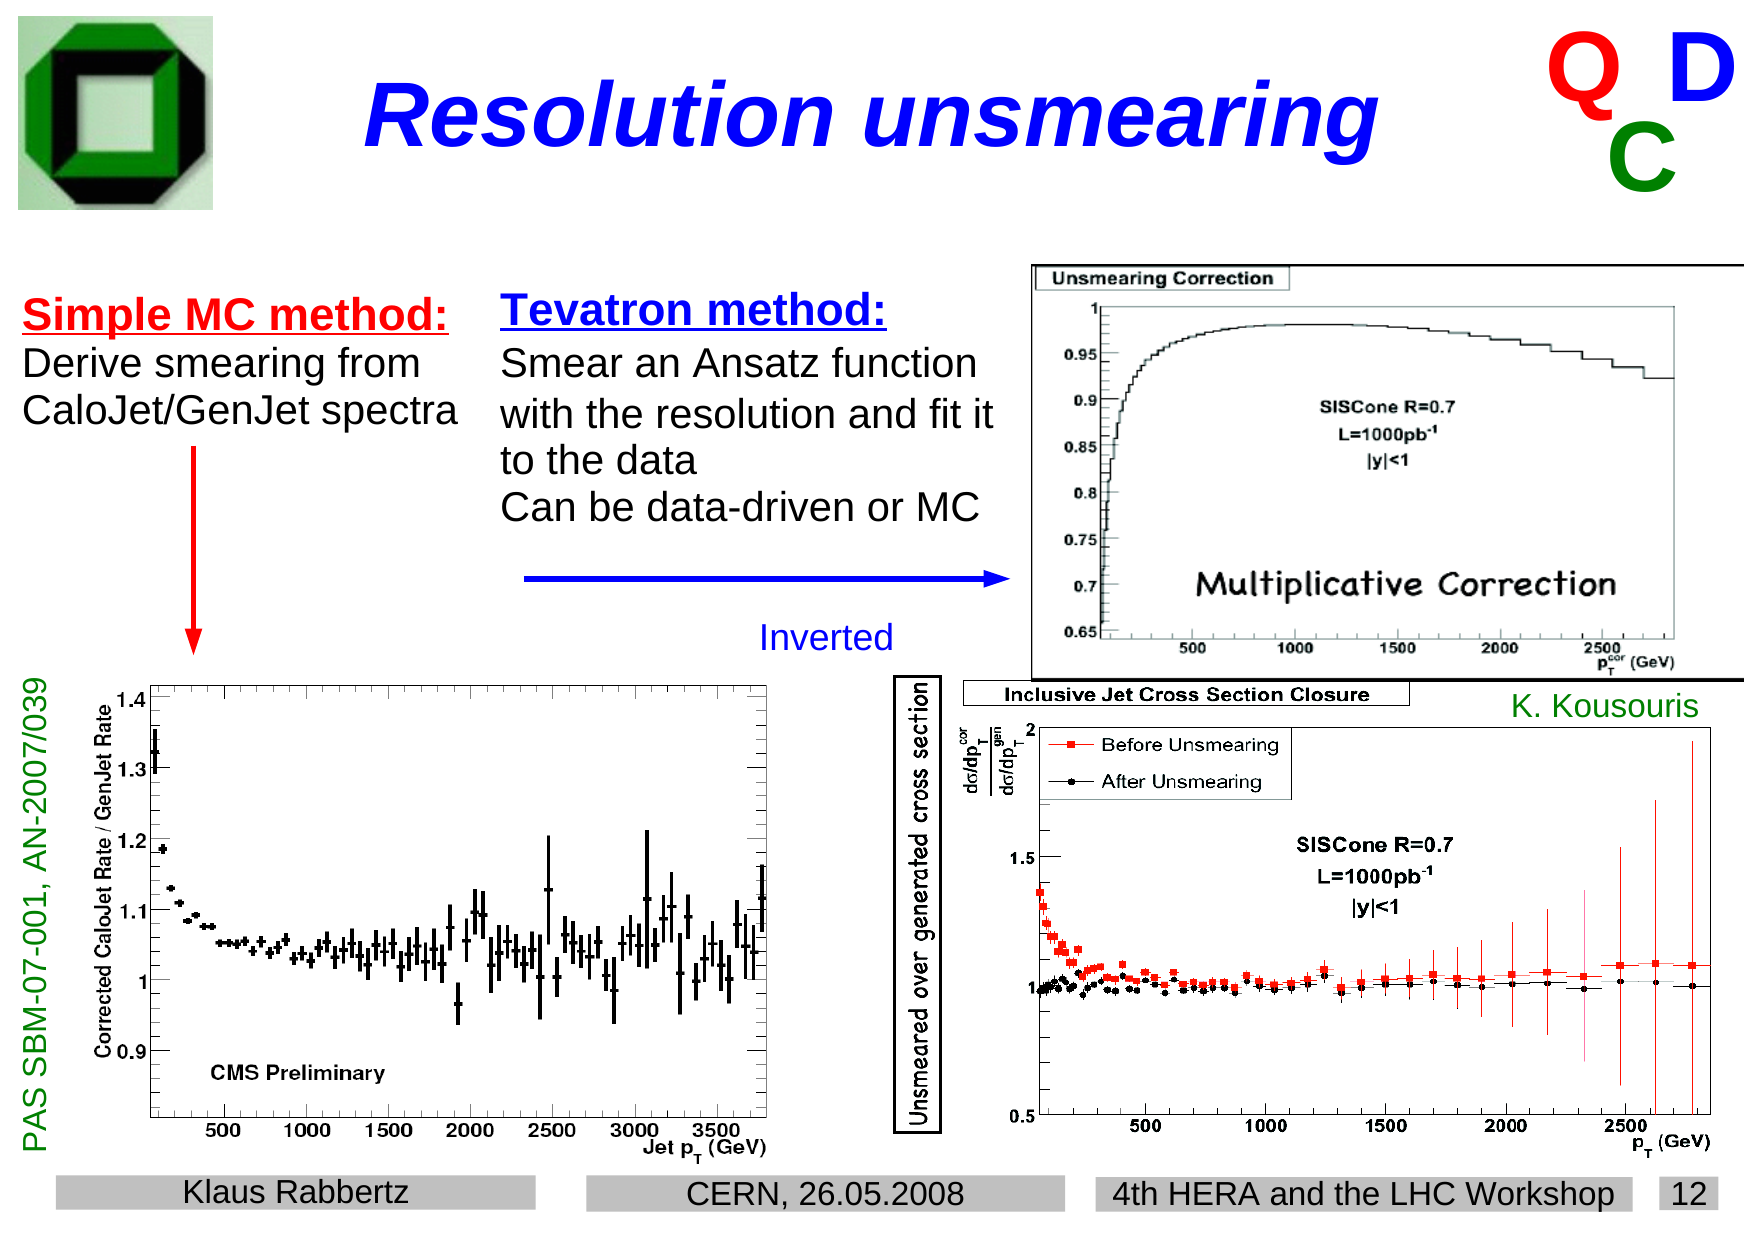

# Resolution unsmearing
Simple MC method:
Derive smearing from
CaloJet/GenJet spectra
Tevatron method:
Smear an Ansatz function
with the resolution and fit it
to the data
Can be data-driven or MC
Inverted
K. Kousouris
PAS SBM-07-001, AN-2007/039